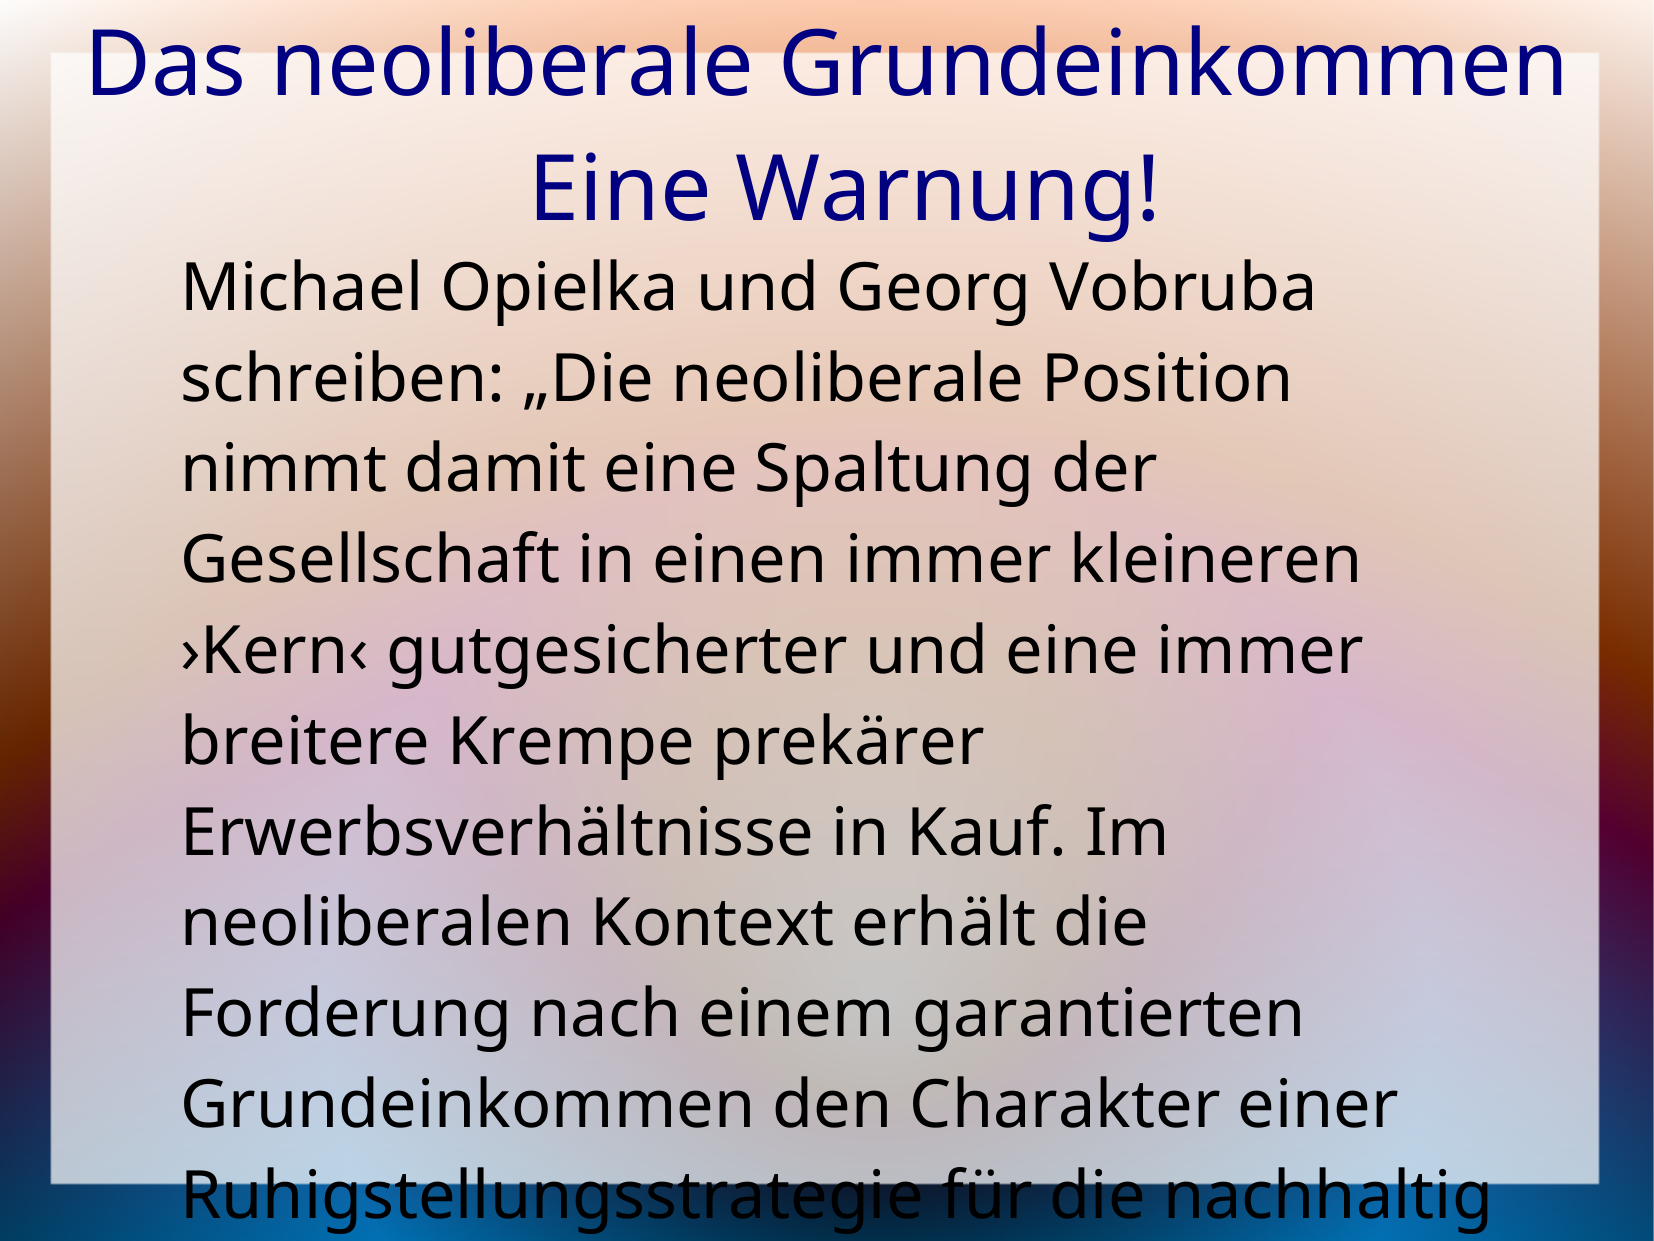

# Das neoliberale Grundeinkommen Eine Warnung!
Michael Opielka und Georg Vobruba schreiben: „Die neoliberale Position nimmt damit eine Spaltung der Gesellschaft in einen immer kleineren ›Kern‹ gutgesicherter und eine immer breitere Krempe prekärer Erwerbsverhältnisse in Kauf. Im neoliberalen Kontext erhält die Forderung nach einem garantierten Grundeinkommen den Charakter einer Ruhigstellungsstrategie für die nachhaltig ausgegrenzten Bevölkerungsteile.“